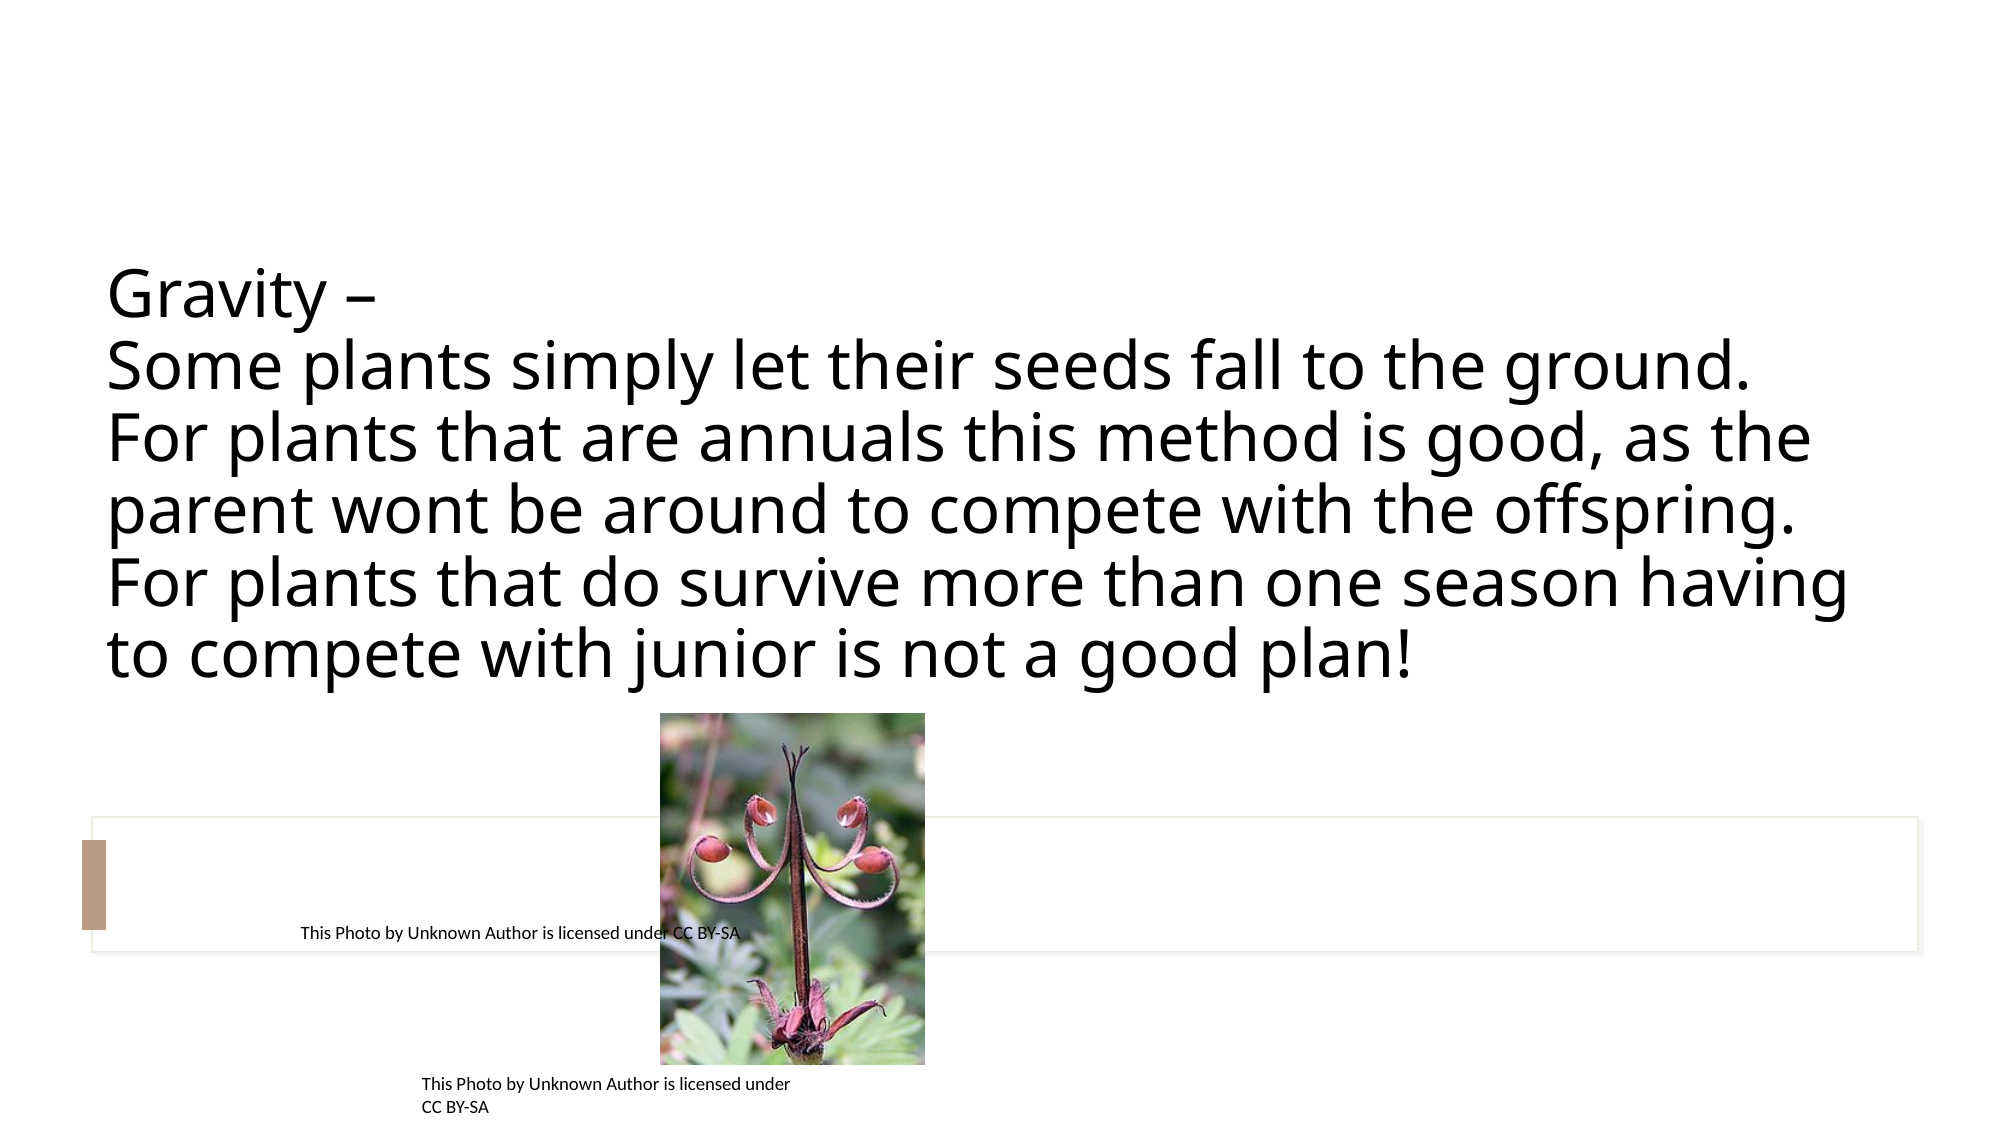

# Gravity – Some plants simply let their seeds fall to the ground. For plants that are annuals this method is good, as the parent wont be around to compete with the offspring. For plants that do survive more than one season having to compete with junior is not a good plan!
This Photo by Unknown Author is licensed under CC BY-SA
This Photo by Unknown Author is licensed under CC BY-SA